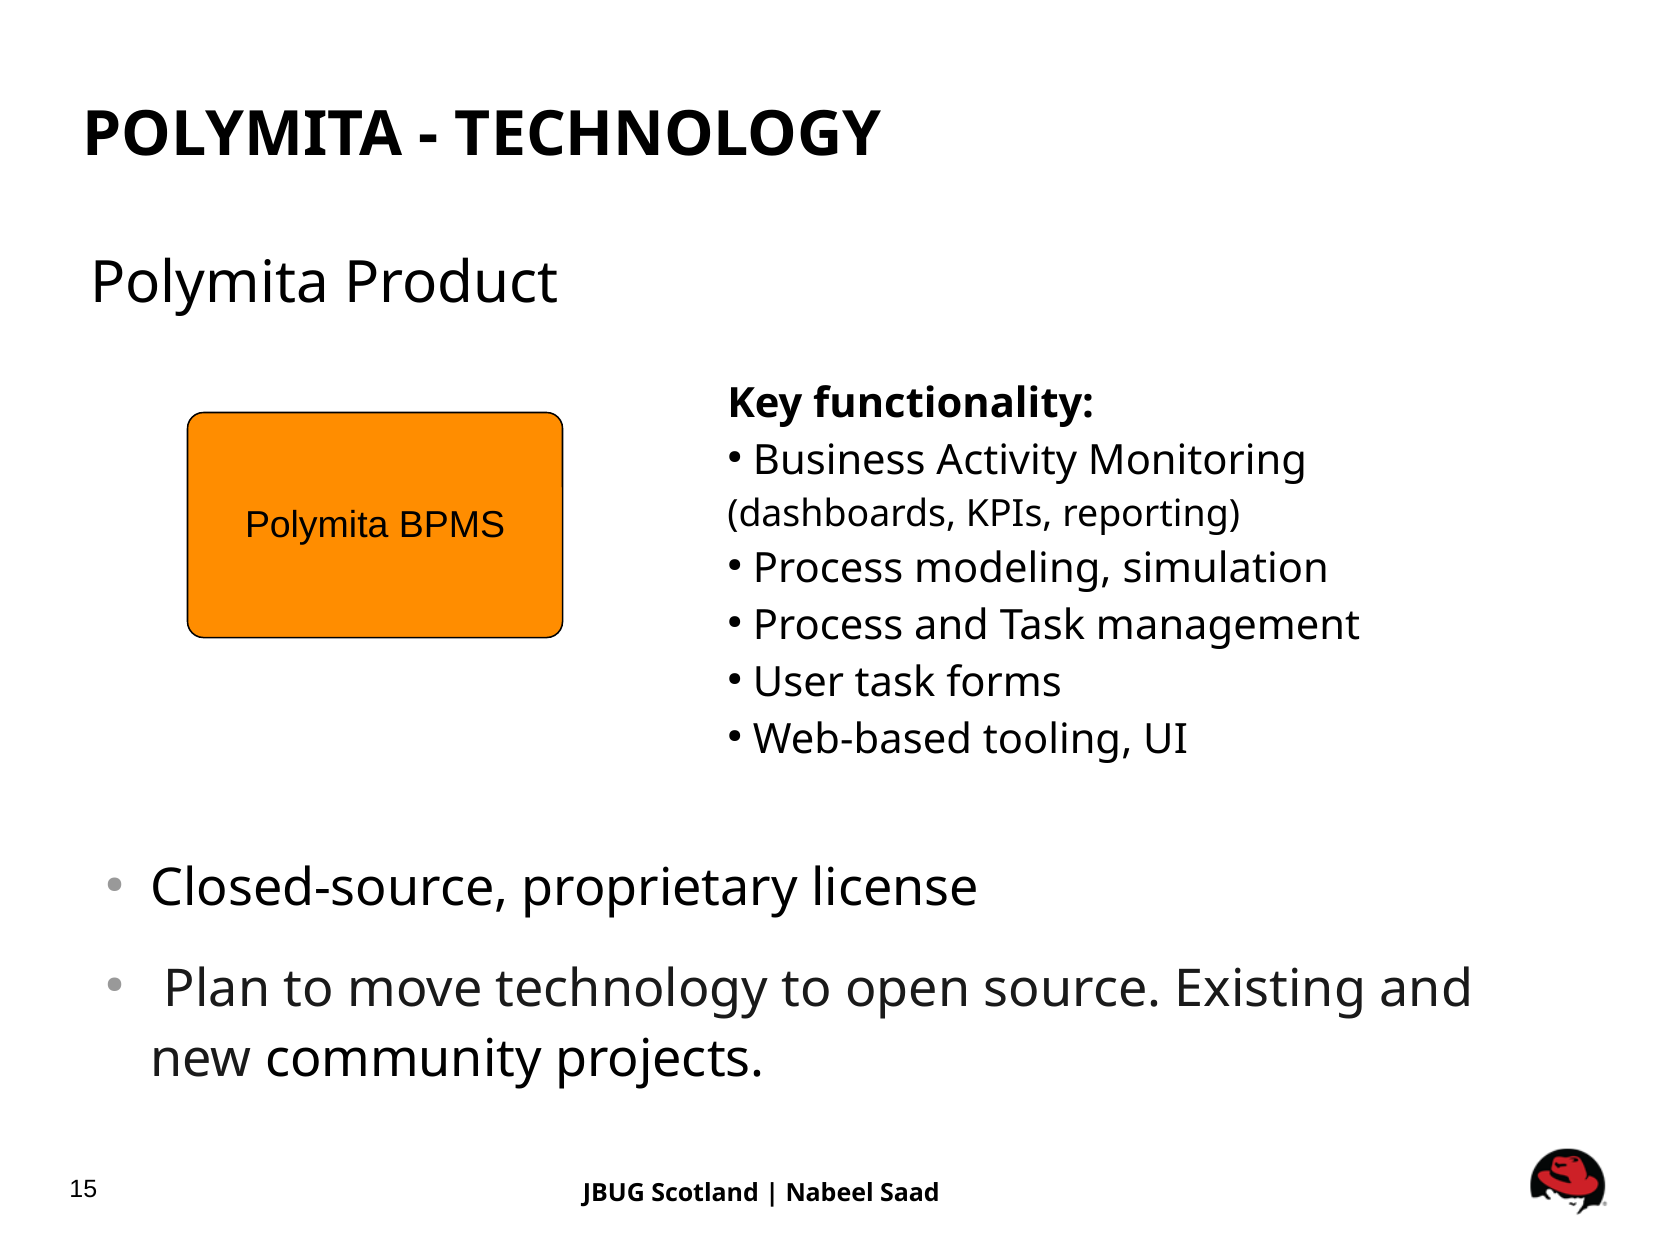

# POLYMITA - TECHNOLOGY
Polymita Product
Closed-source, proprietary license
 Plan to move technology to open source. Existing and new community projects.
Key functionality:
 Business Activity Monitoring (dashboards, KPIs, reporting)
 Process modeling, simulation
 Process and Task management
 User task forms
 Web-based tooling, UI
Polymita BPMS